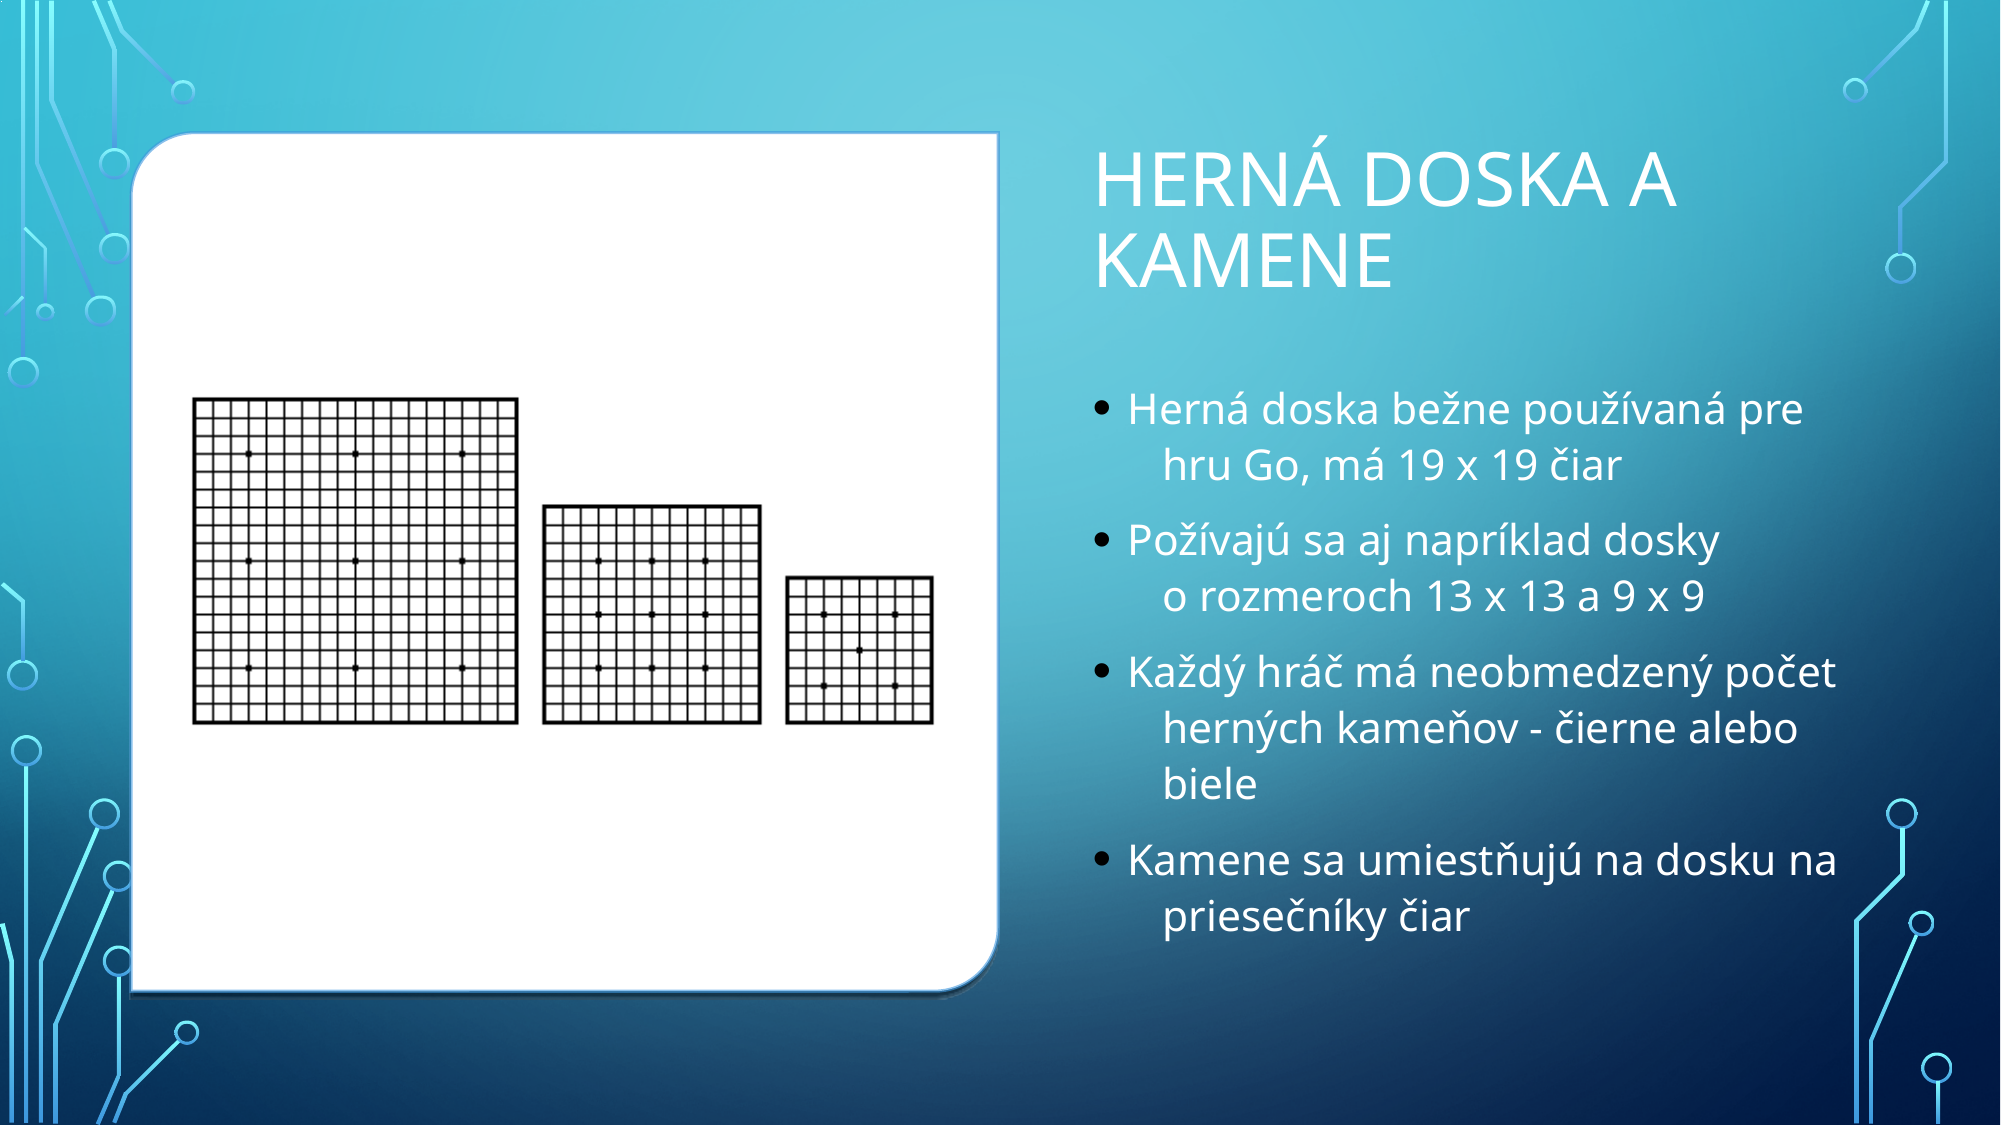

# Herná doska a kamene
Herná doska bežne používaná pre hru Go, má 19 x 19 čiar
Požívajú sa aj napríklad dosky o rozmeroch 13 x 13 a 9 x 9
Každý hráč má neobmedzený počet herných kameňov - čierne alebo biele
Kamene sa umiestňujú na dosku na priesečníky čiar